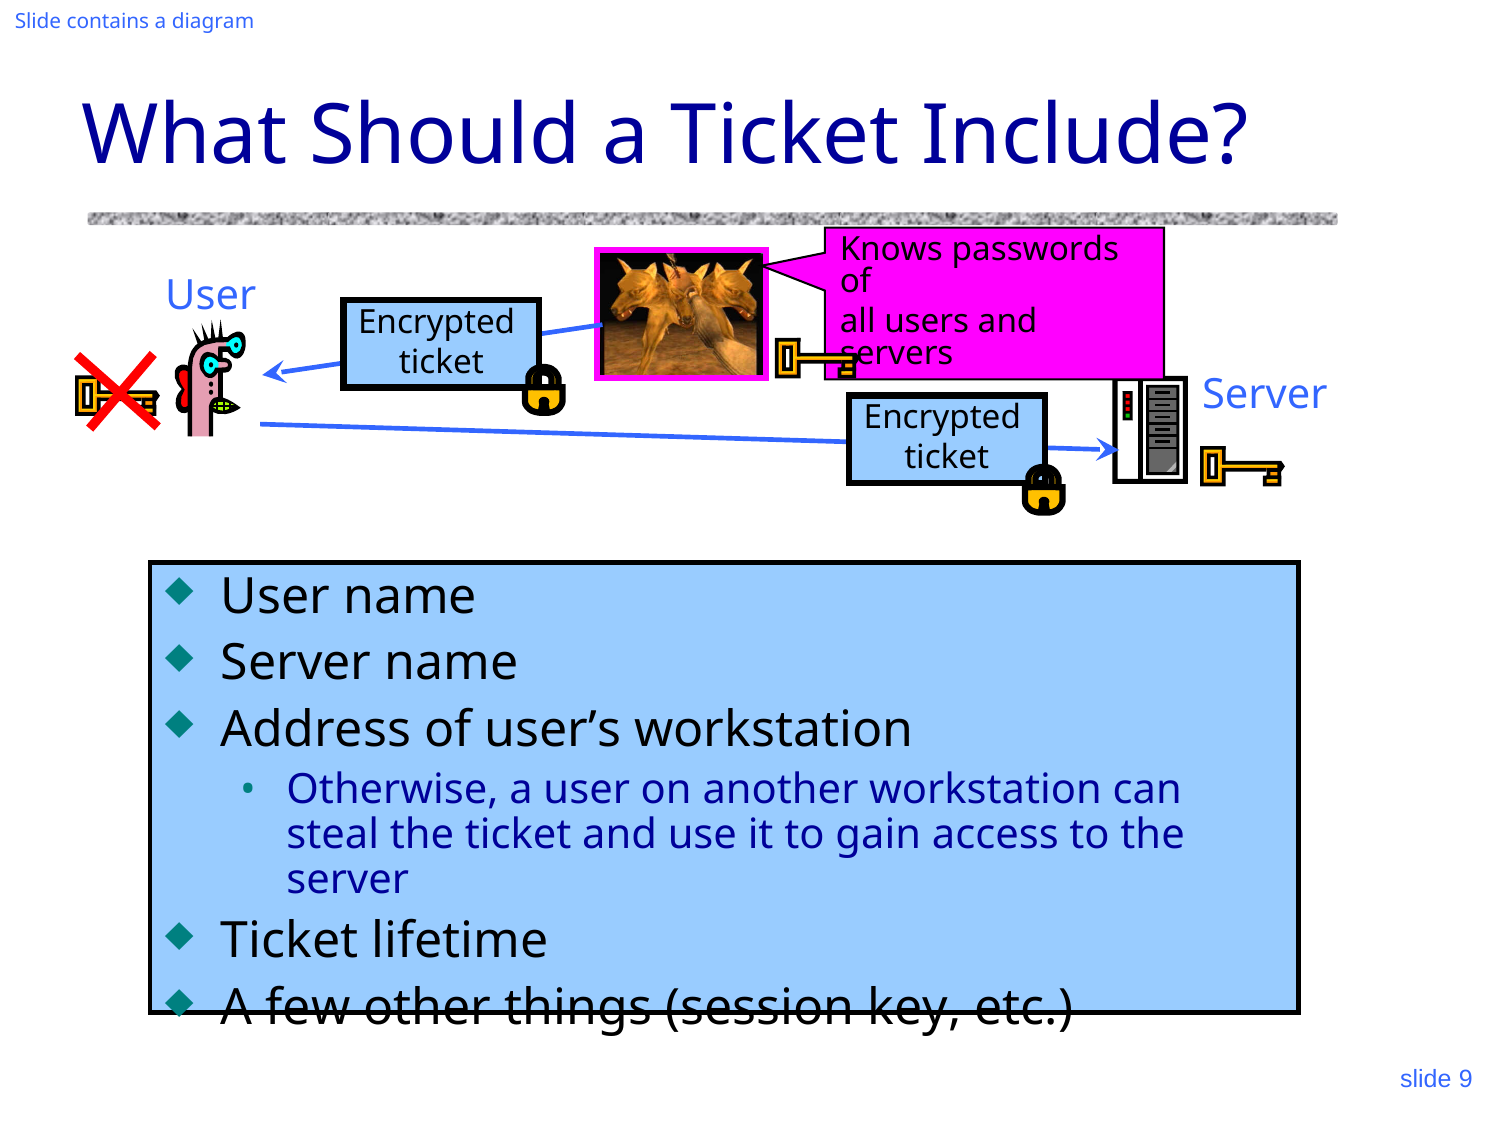

Slide contains a diagram
What Should a Ticket Include?
Knows passwords of
all users and servers
User
Encrypted
ticket
Server
Encrypted
ticket
User name
Server name
Address of user’s workstation
Otherwise, a user on another workstation can steal the ticket and use it to gain access to the server
Ticket lifetime
A few other things (session key, etc.)
slide